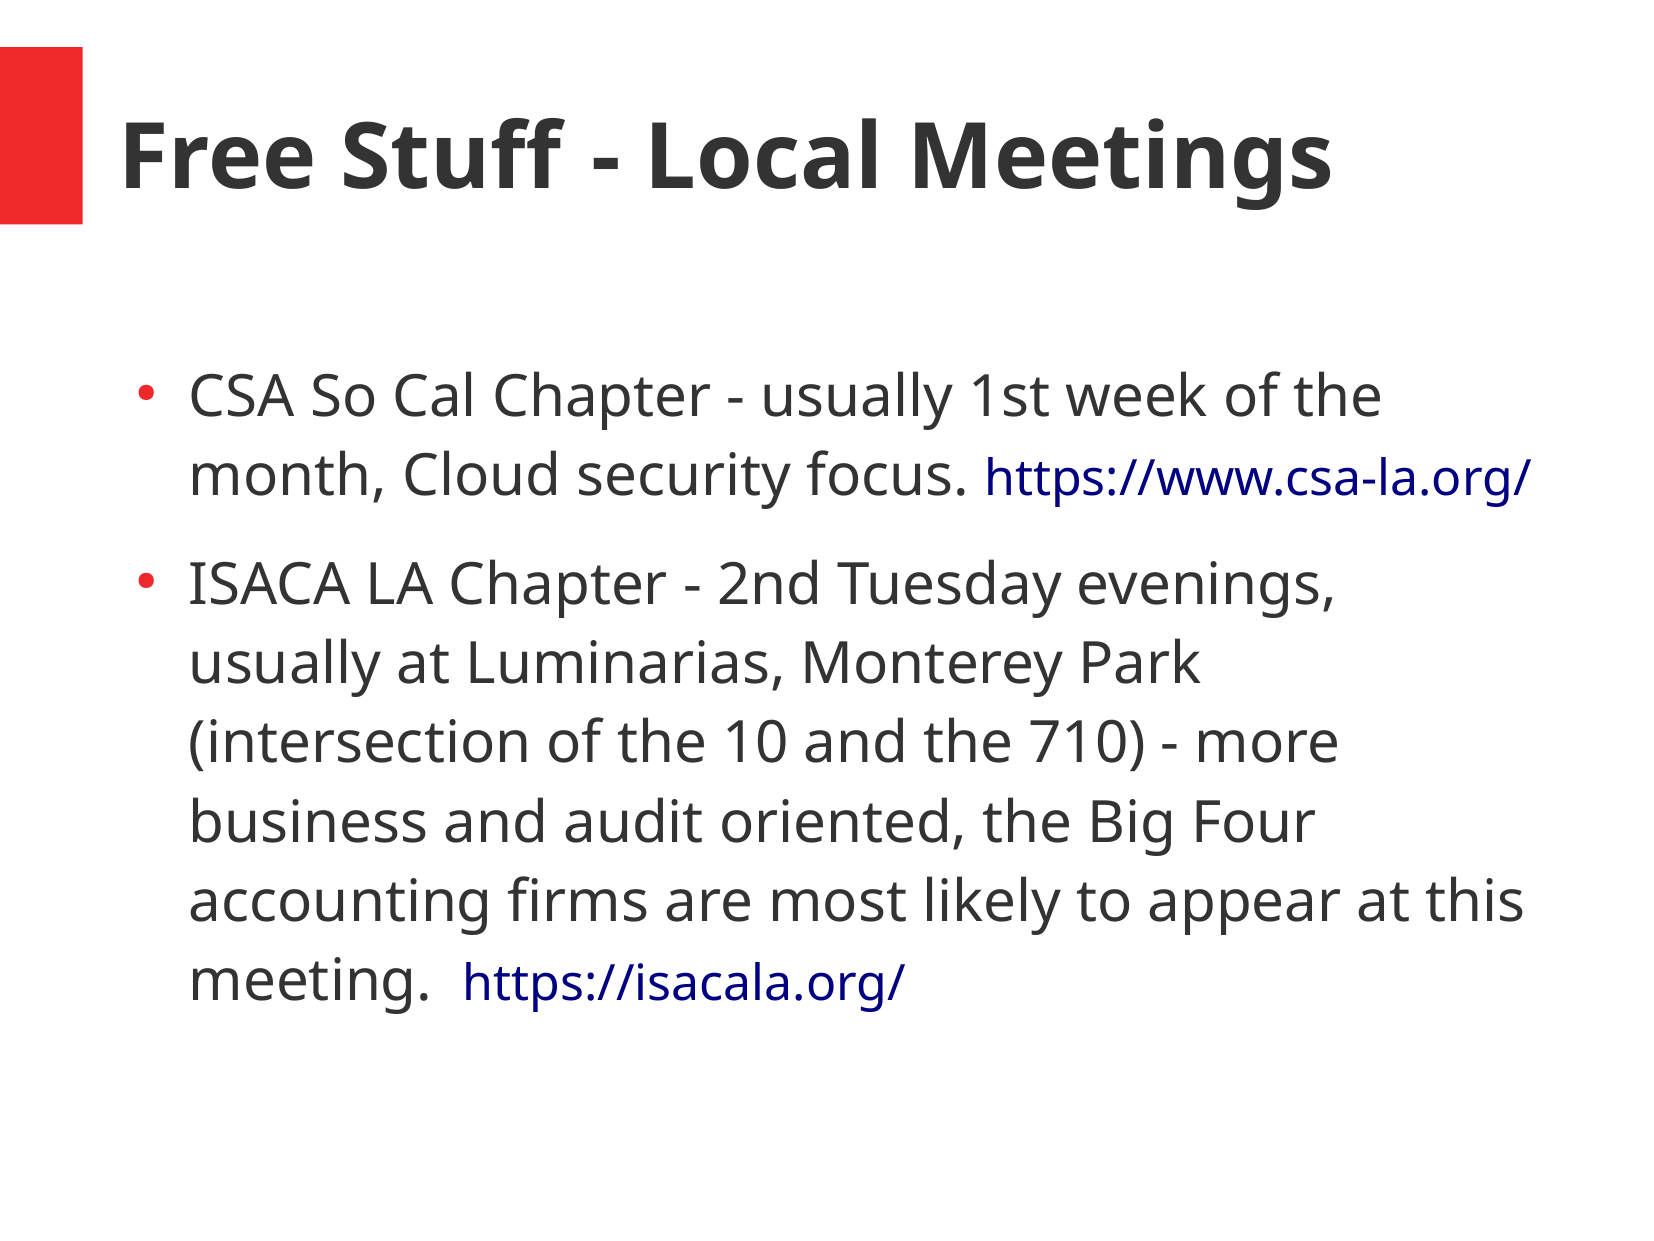

# Free Stuff	 - Local Meetings
CSA So Cal Chapter - usually 1st week of the month, Cloud security focus. https://www.csa-la.org/
ISACA LA Chapter - 2nd Tuesday evenings, usually at Luminarias, Monterey Park (intersection of the 10 and the 710) - more business and audit oriented, the Big Four accounting firms are most likely to appear at this meeting. https://isacala.org/